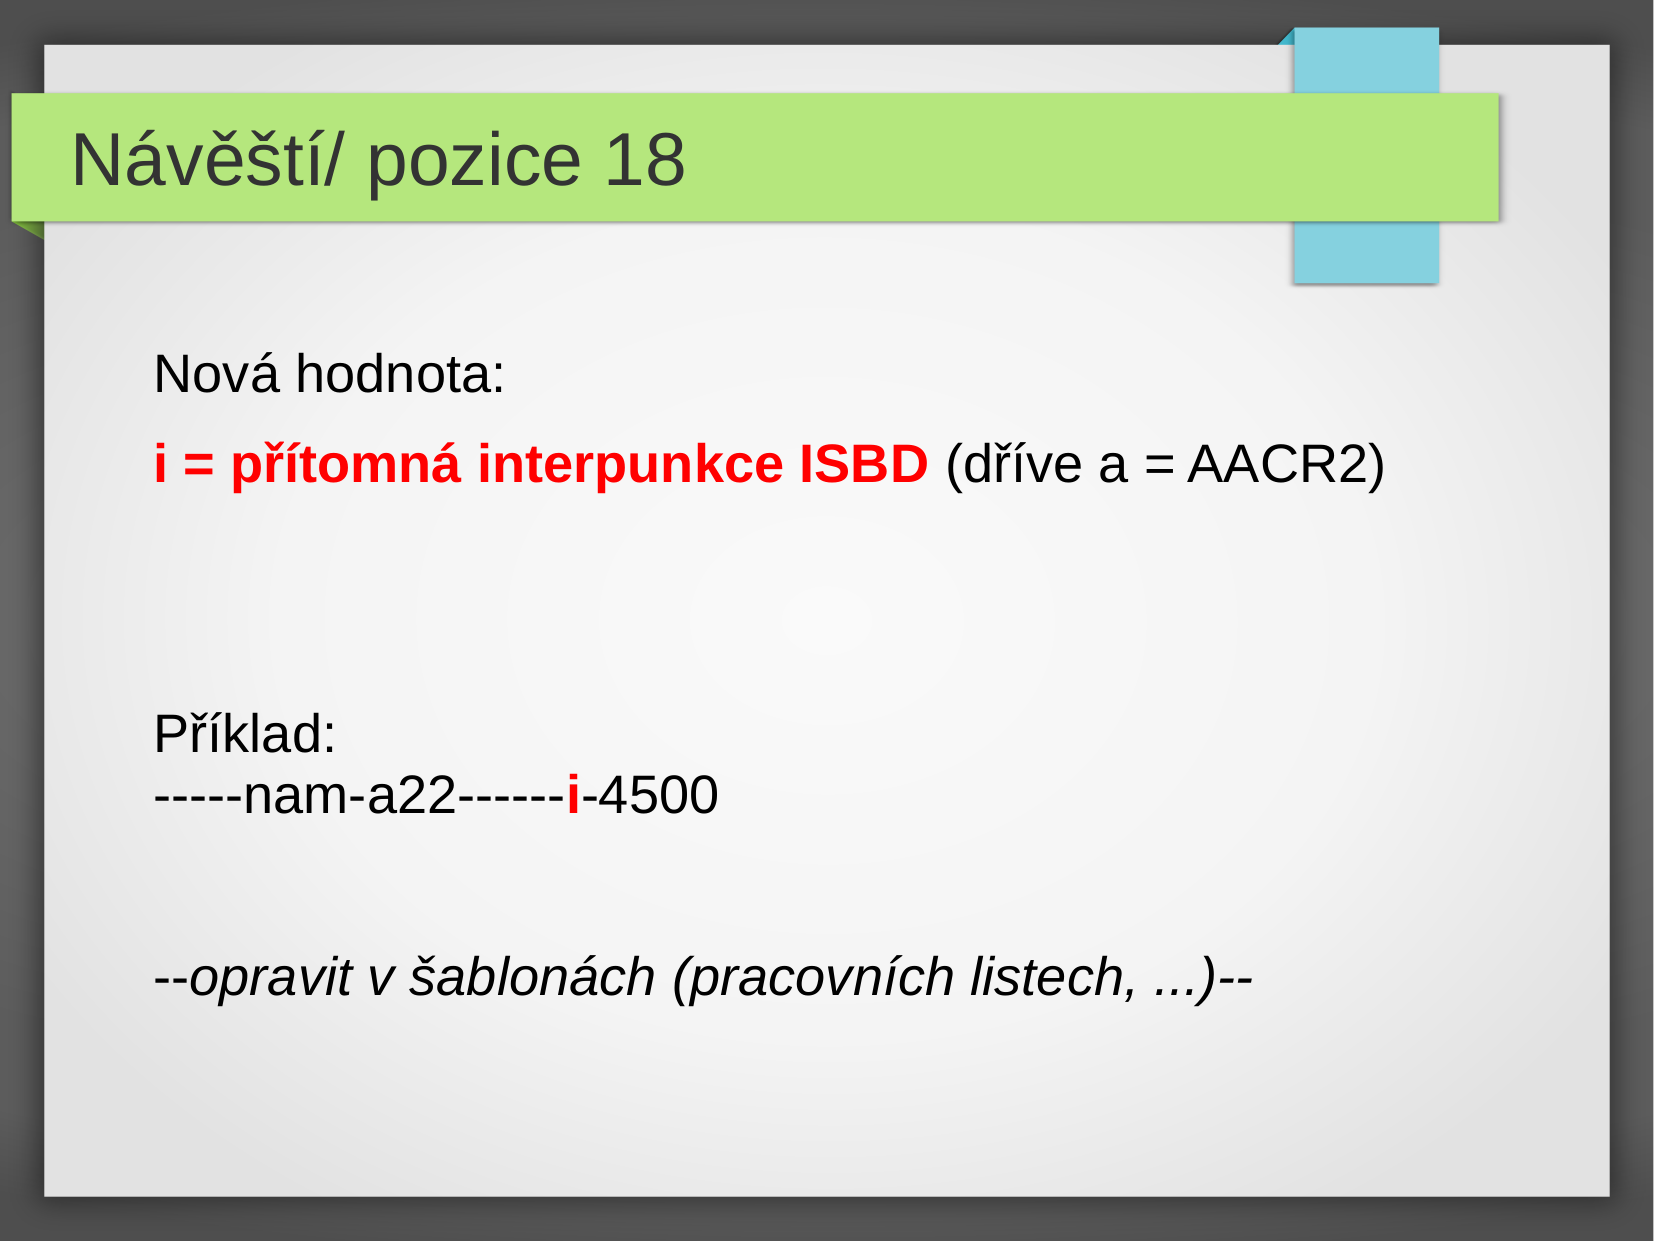

# Návěští/ pozice 18
Nová hodnota:
i = přítomná interpunkce ISBD (dříve a = AACR2)
Příklad:
-----nam-a22------i-4500
--opravit v šablonách (pracovních listech, ...)--